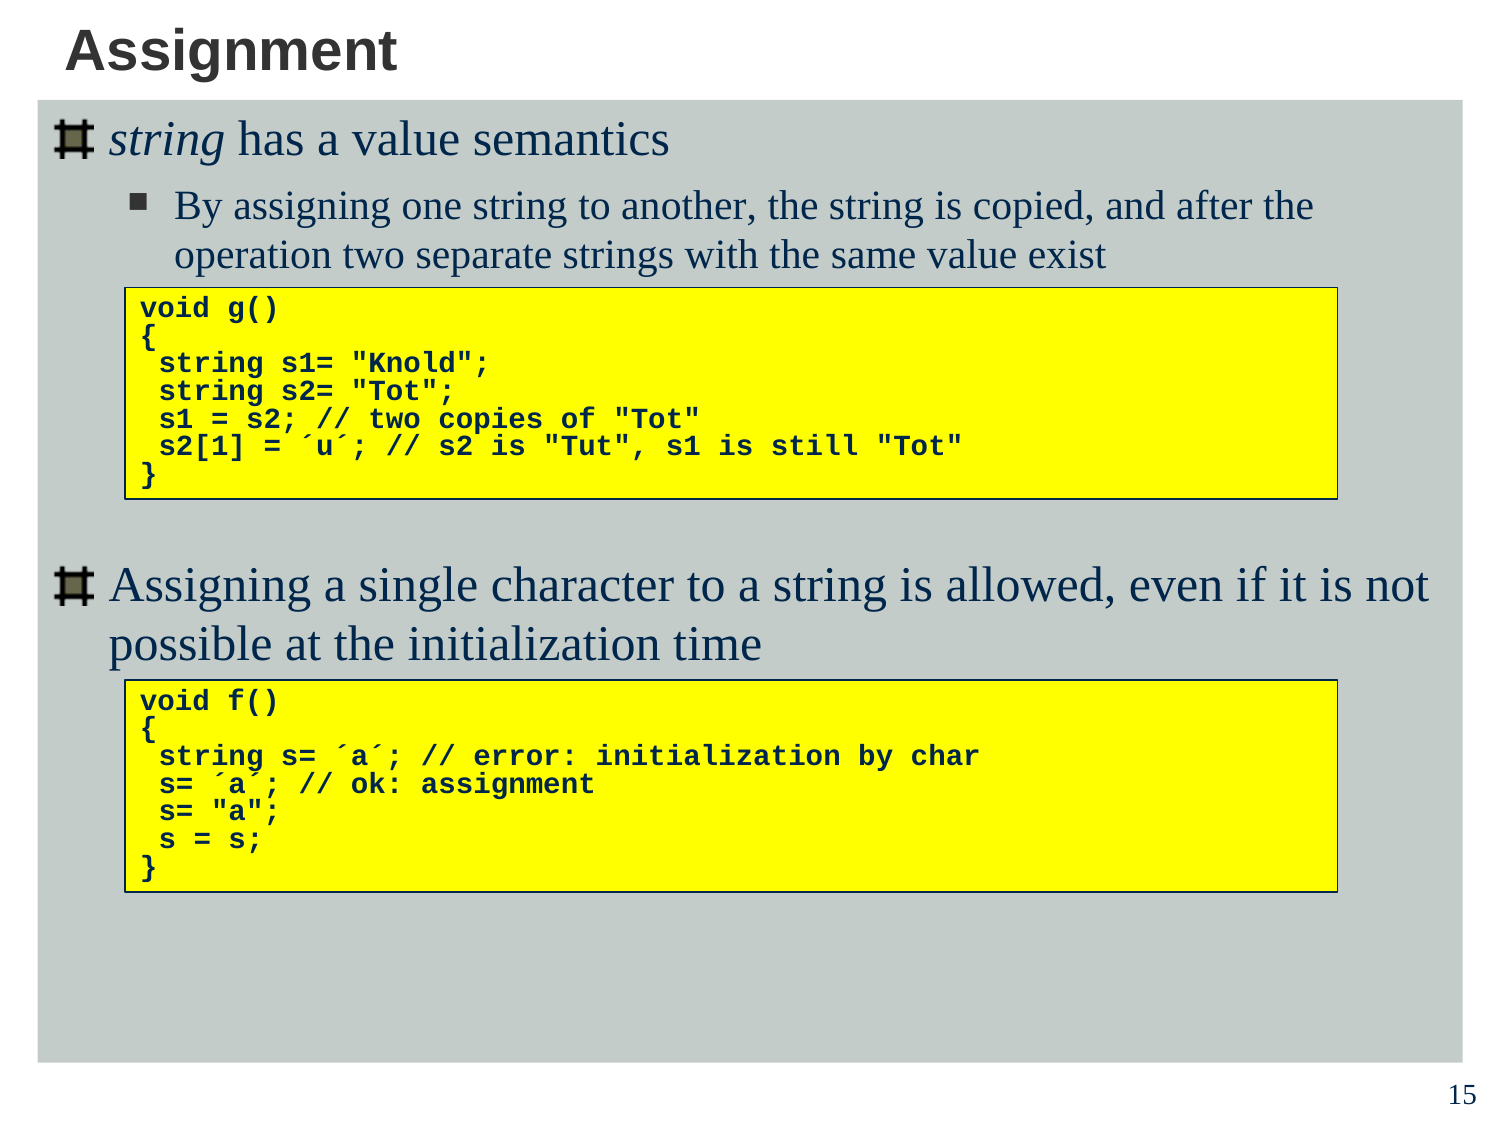

# Assignment
string has a value semantics
By assigning one string to another, the string is copied, and after the operation two separate strings with the same value exist
Assigning a single character to a string is allowed, even if it is not possible at the initialization time
void g()
{
	string s1= "Knold";
	string s2= "Tot";
	s1 = s2; // two copies of "Tot"
	s2[1] = ´u´; // s2 is "Tut", s1 is still "Tot"
}
void f()
{
	string s= ´a´; // error: initialization by char
	s= ´a´; // ok: assignment
	s= "a";
	s = s;
}